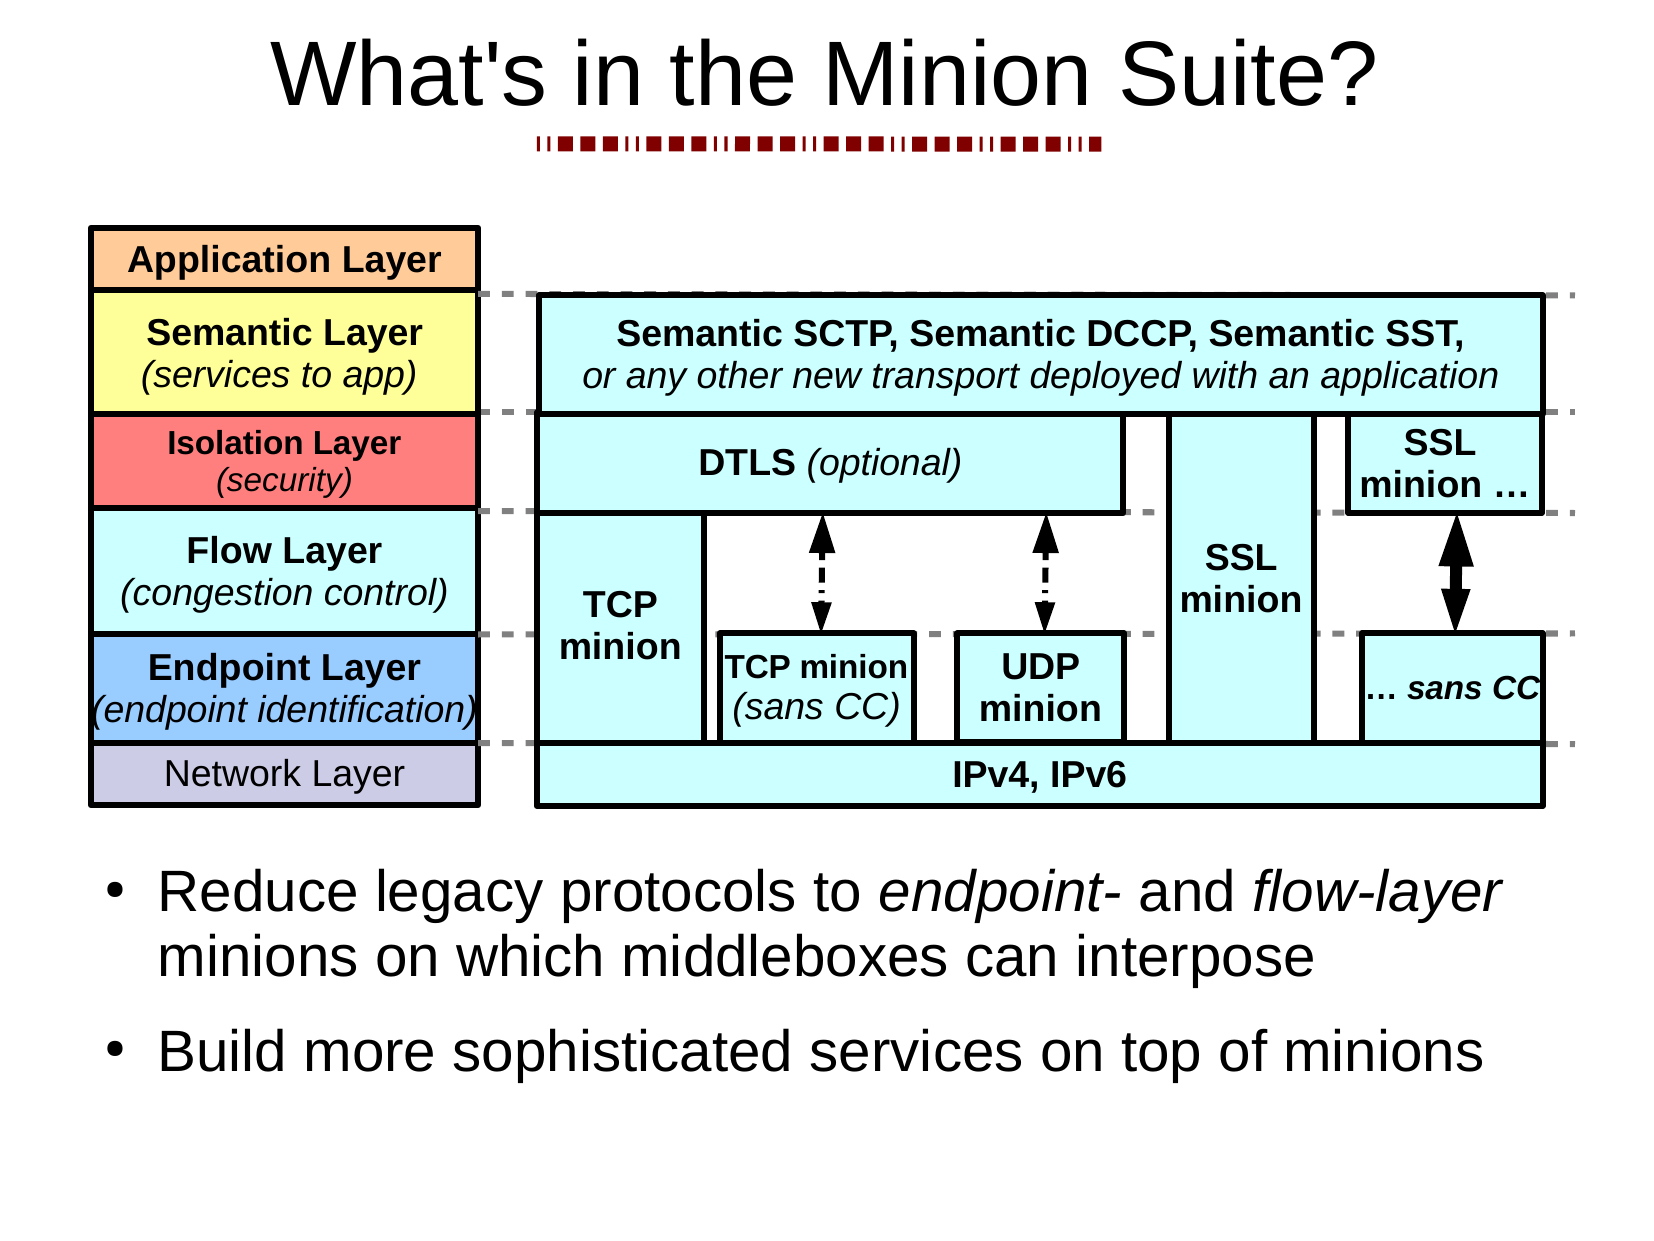

# What's in the Minion Suite?
Application Layer
Semantic Layer
(services to app)
Semantic SCTP, Semantic DCCP, Semantic SST,
or any other new transport deployed with an application
DTLS (optional)
Isolation Layer
(security)
SSL
minion
SSL
minion …
TCP
minion
Flow Layer
(congestion control)
TCP minion
(sans CC)
UDP
minion
… sans CC
Endpoint Layer
(endpoint identification)
Network Layer
IPv4, IPv6
Reduce legacy protocols to endpoint- and flow-layer minions on which middleboxes can interpose
Build more sophisticated services on top of minions